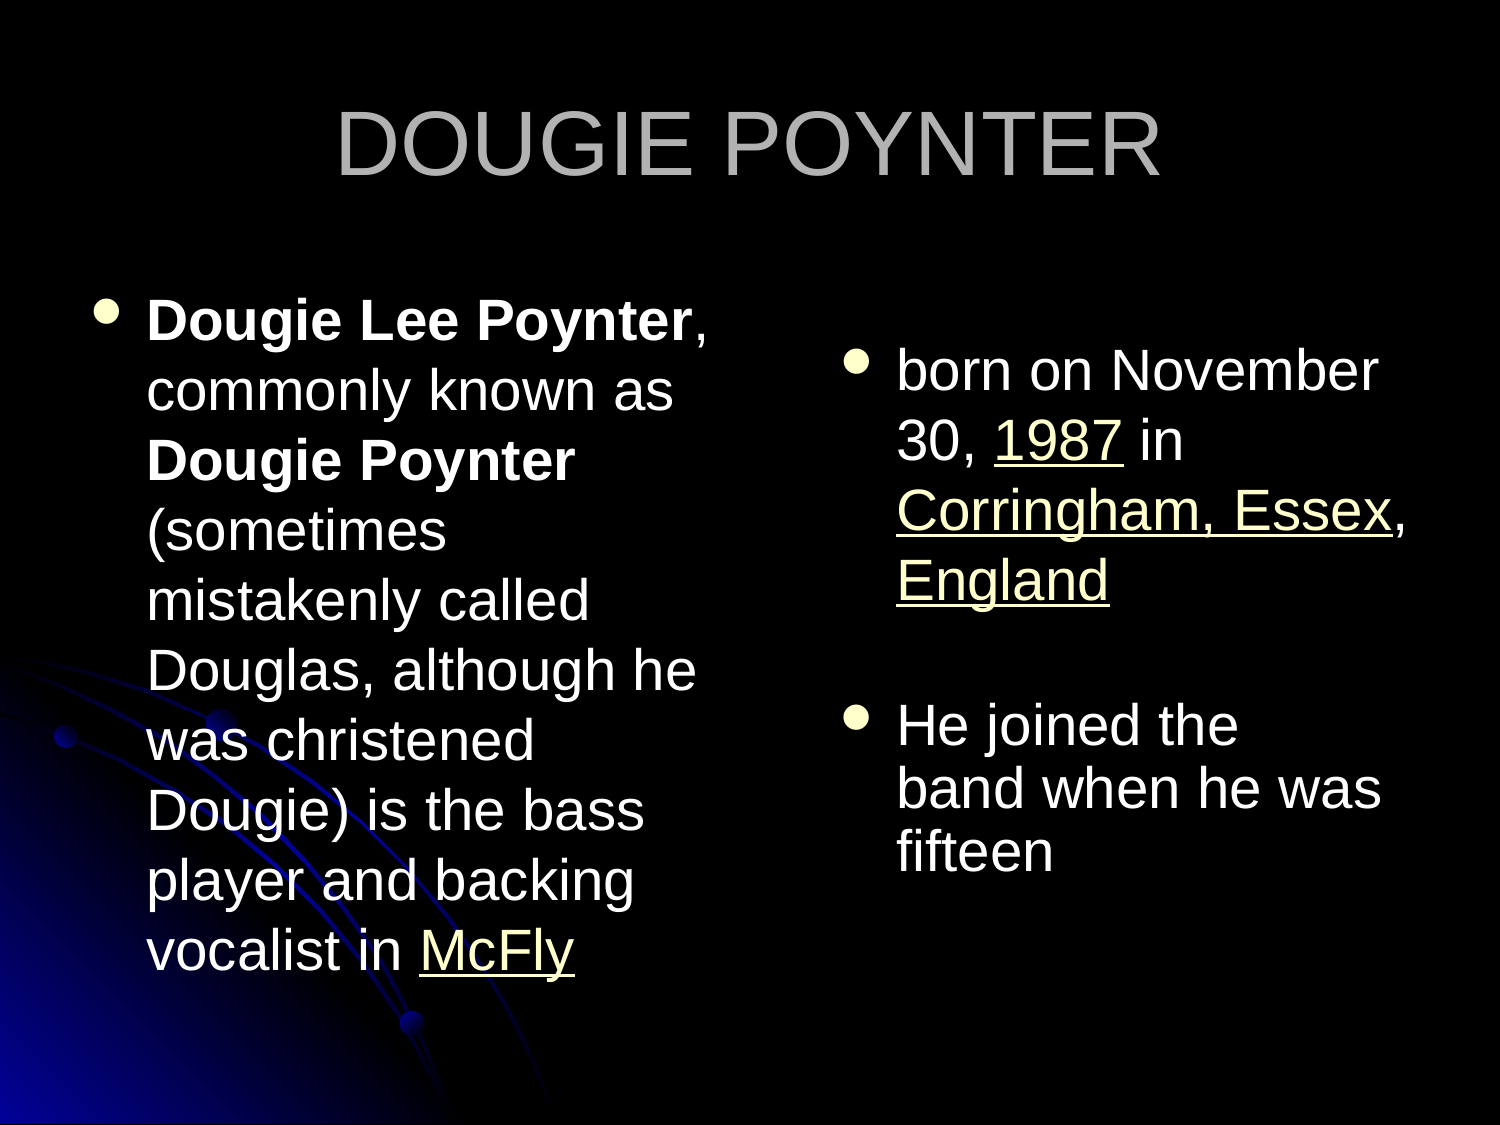

# DOUGIE POYNTER
Dougie Lee Poynter, commonly known as Dougie Poynter (sometimes mistakenly called Douglas, although he was christened Dougie) is the bass player and backing vocalist in McFly
born on November 30, 1987 in Corringham, Essex, England
He joined the band when he was fifteen